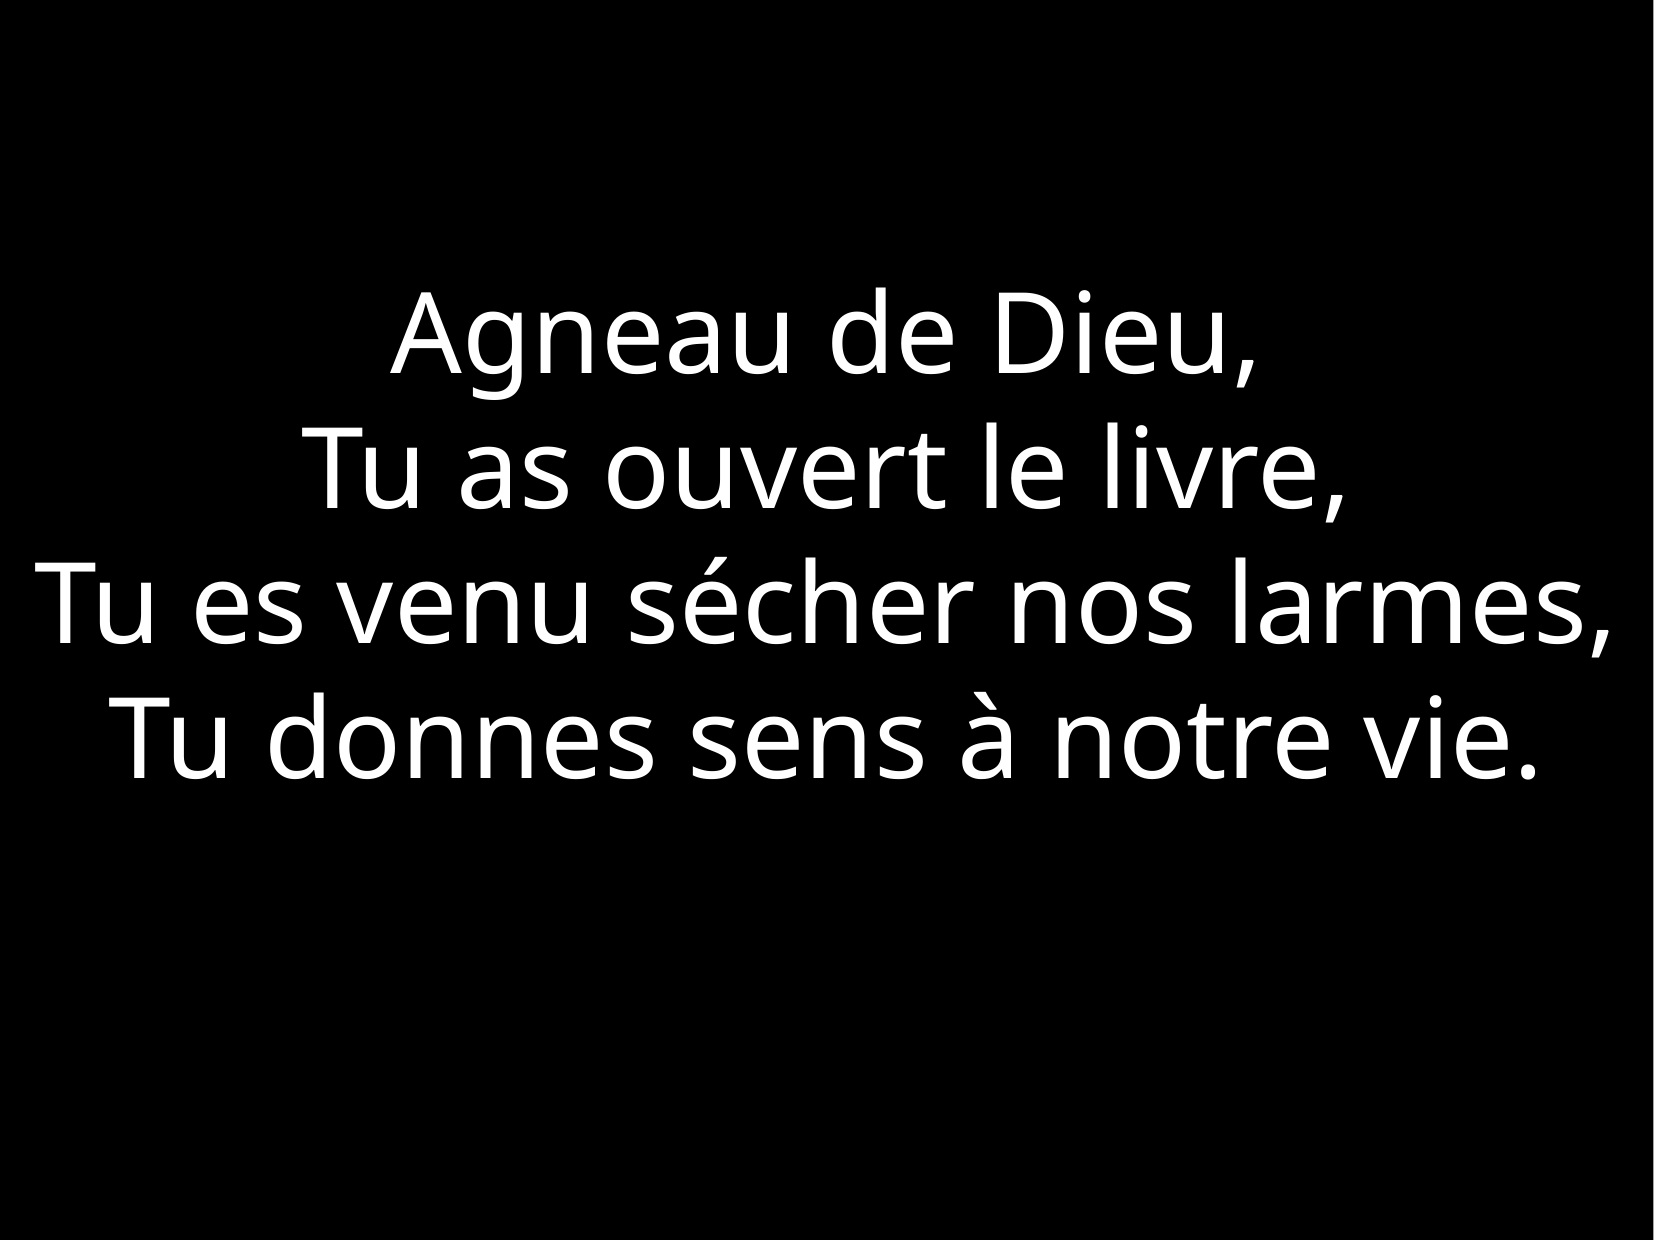

Agneau de Dieu,
Tu as ouvert le livre,
Tu es venu sécher nos larmes,
Tu donnes sens à notre vie.